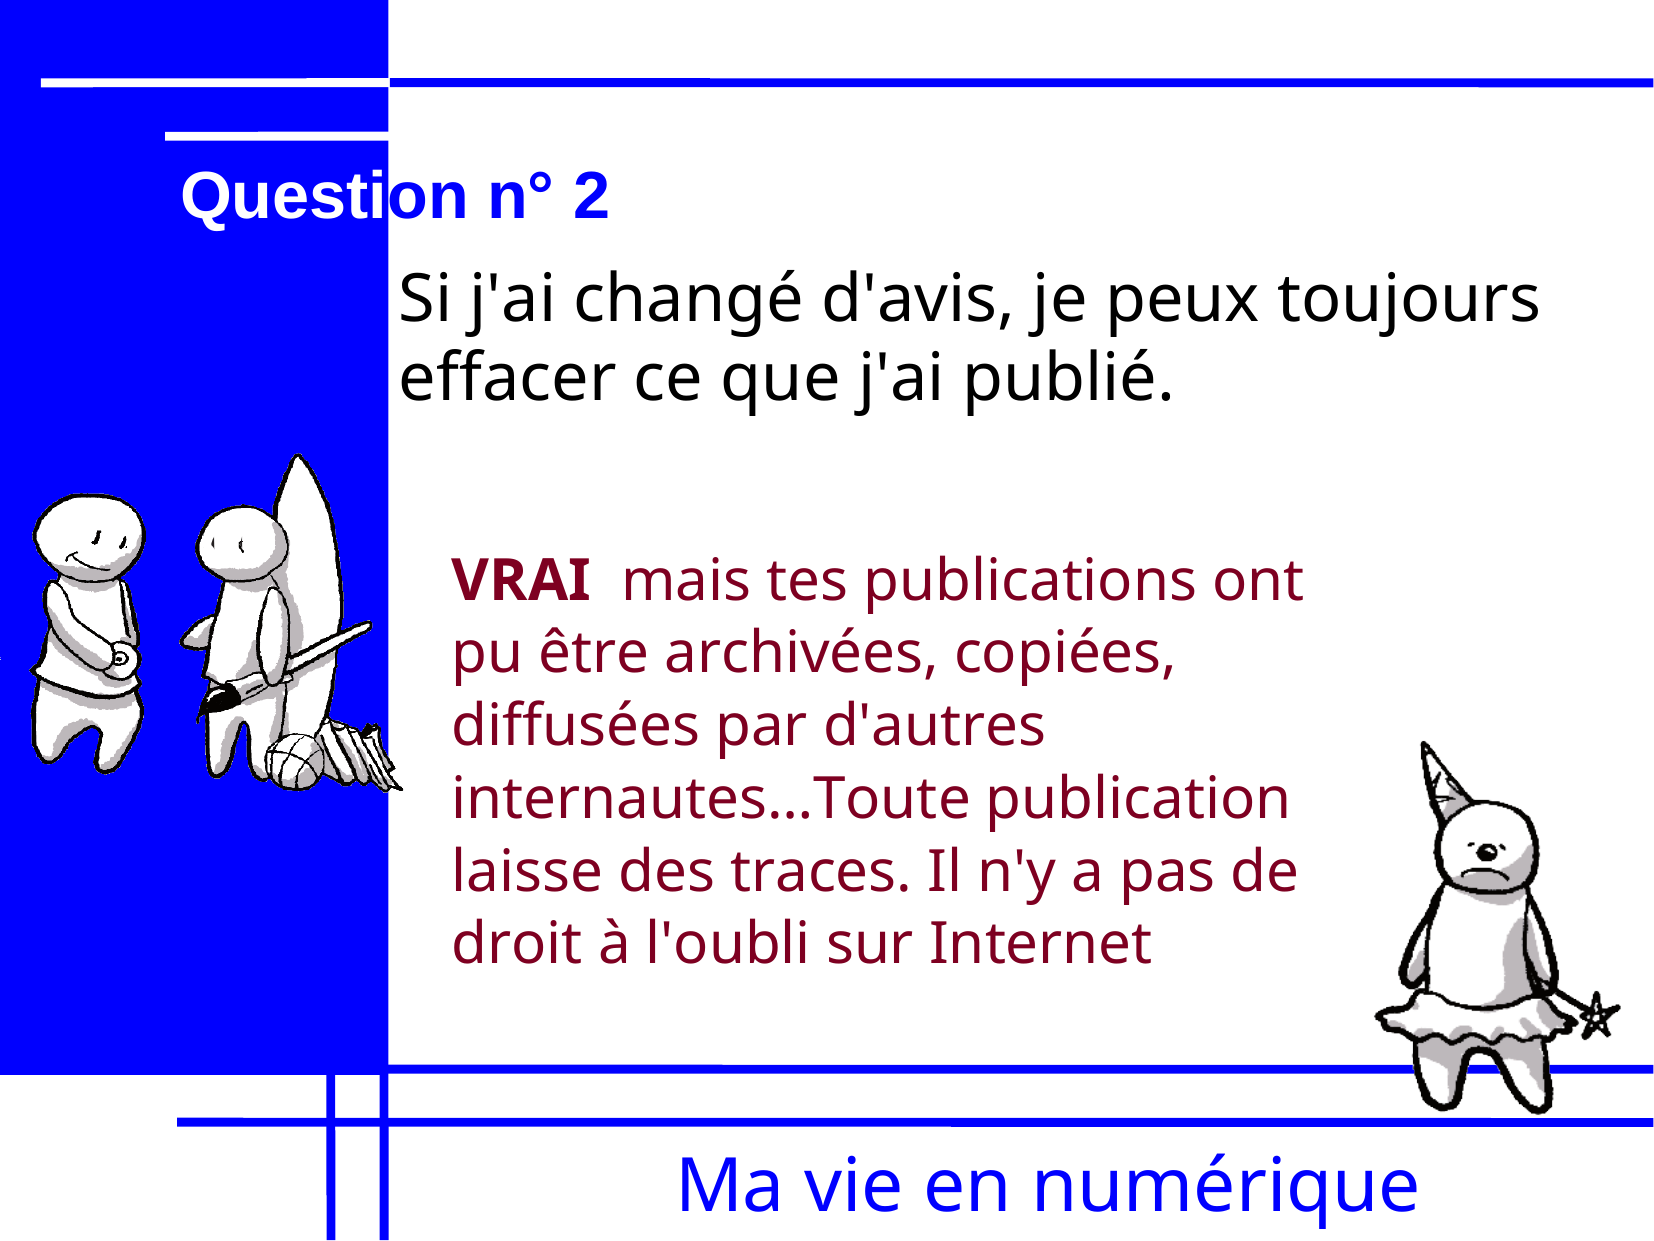

Question n° 2
Si j'ai changé d'avis, je peux toujours effacer ce que j'ai publié.
VRAI mais tes publications ont pu être archivées, copiées, diffusées par d'autres internautes…Toute publication laisse des traces. Il n'y a pas de droit à l'oubli sur Internet
Ma vie en numérique